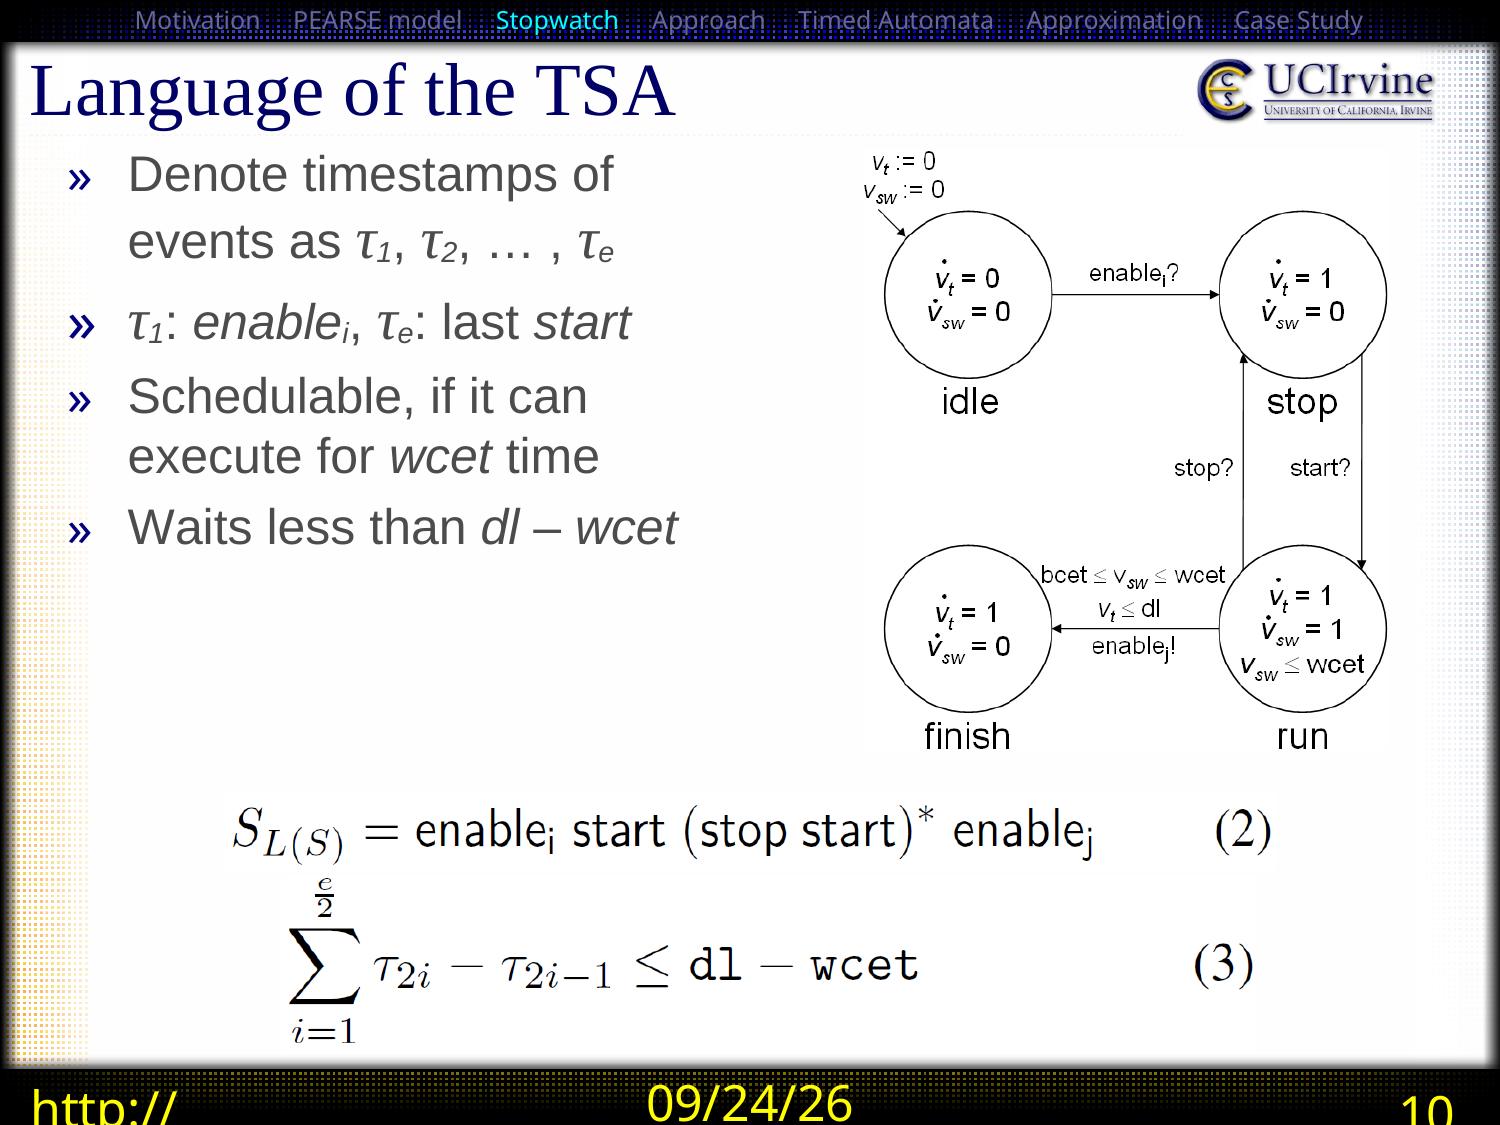

Motivation PEARSE model Stopwatch Approach Timed Automata Approximation Case Study
# Language of the TSA
Denote timestamps of events as τ1, τ2, … , τe
τ1: enablei, τe: last start
Schedulable, if it can execute for wcet time
Waits less than dl – wcet
10